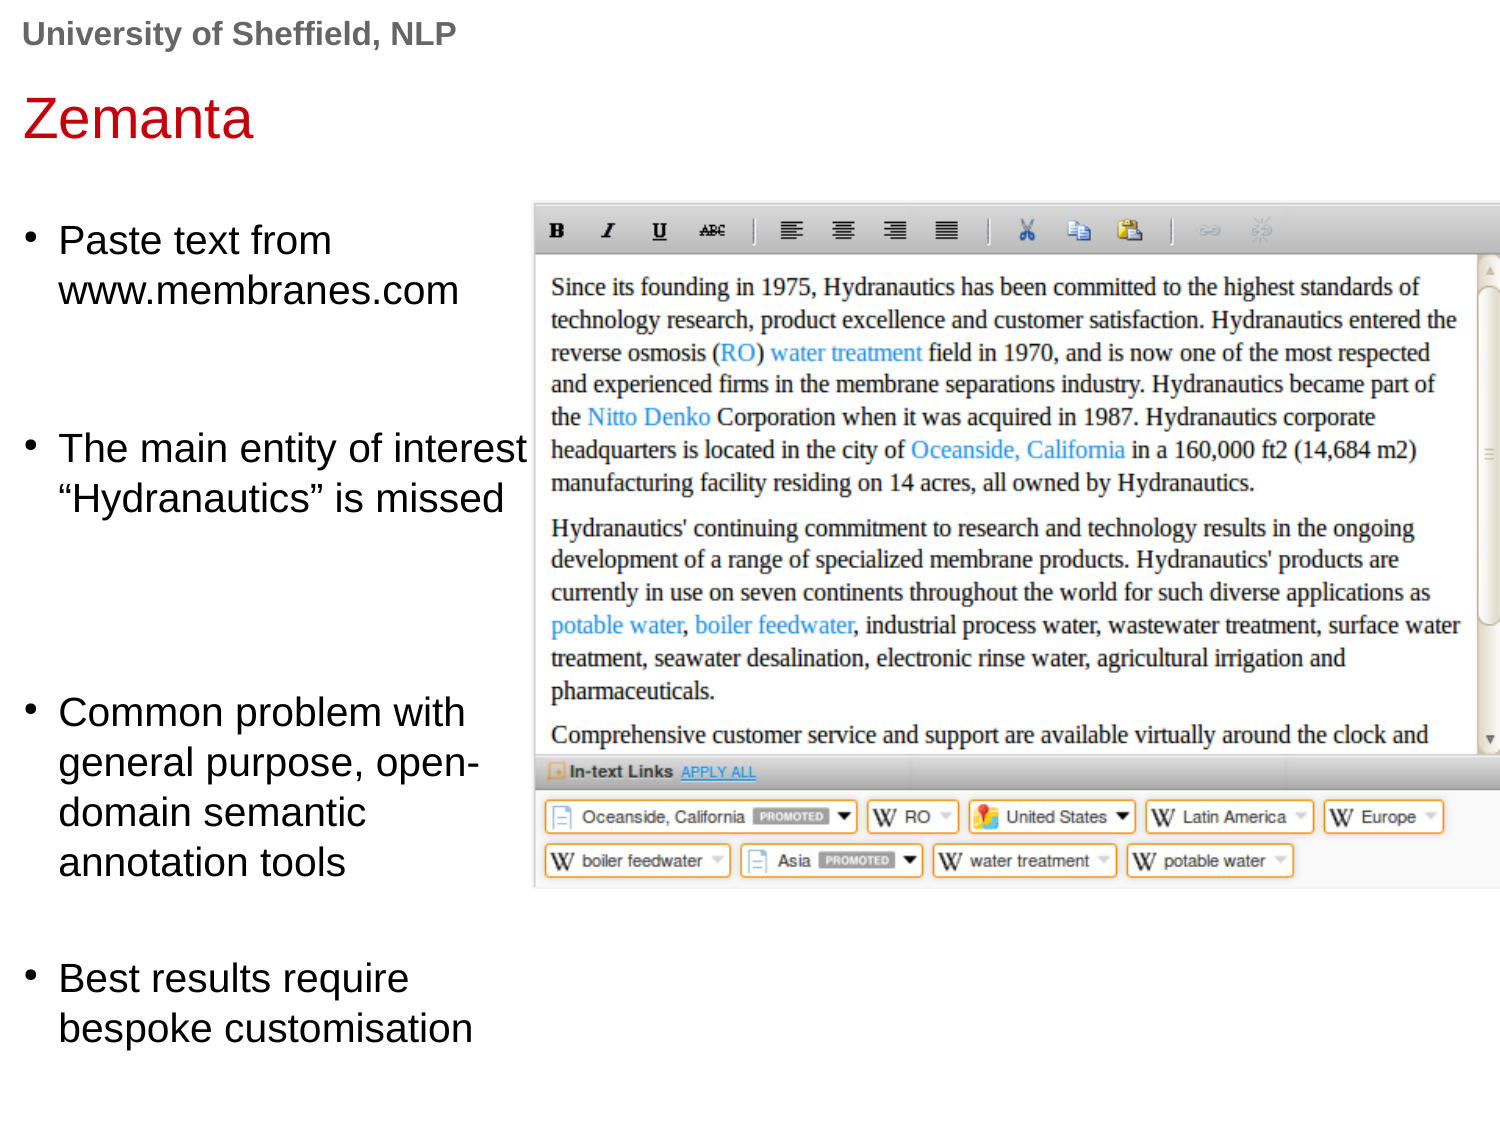

# Zemanta
http://www.zemanta.com/demo/
Paste text from www.membranes.com
The main entity of interest “Hydranautics” is missed
Common problem with general purpose, open-domain semantic annotation tools
Best results require bespoke customisation